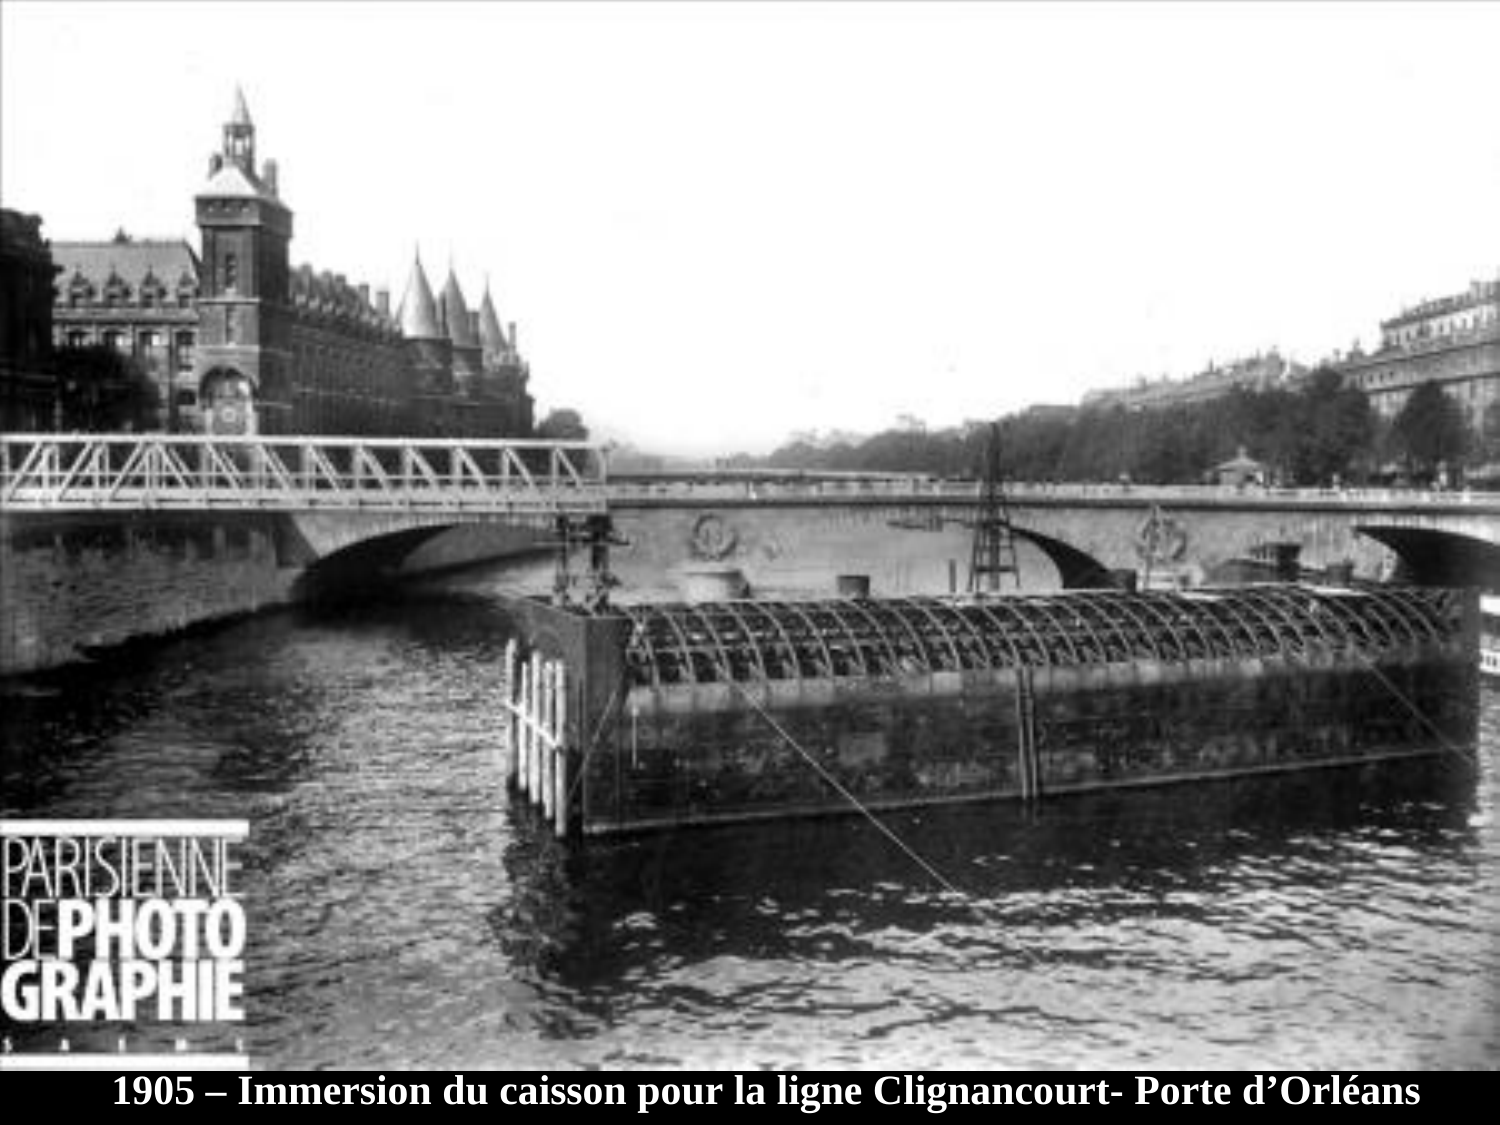

1905 – Immersion du caisson pour la ligne Clignancourt- Porte d’Orléans